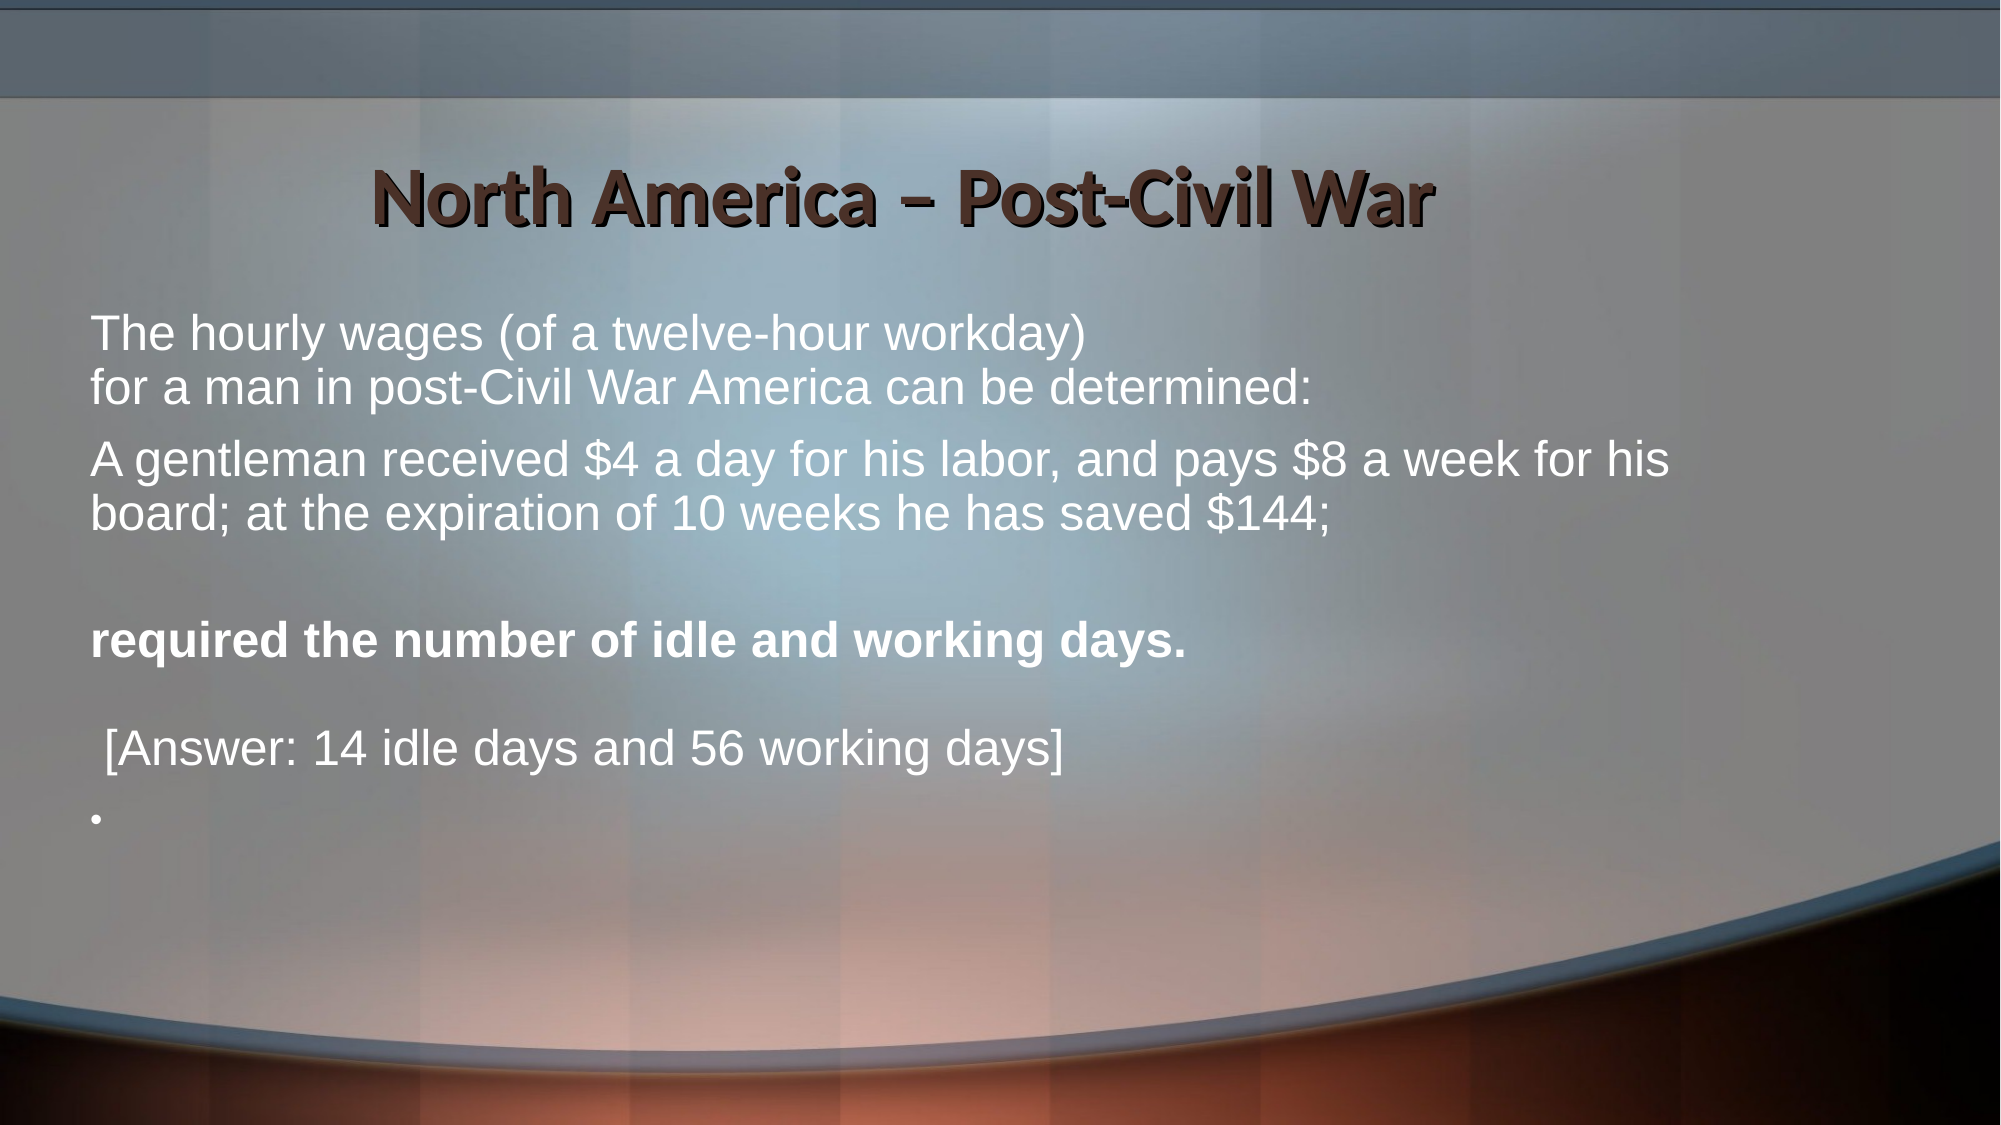

# North America – Post-Civil War
The hourly wages (of a twelve-hour workday)
for a man in post-Civil War America can be determined:
A gentleman received $4 a day for his labor, and pays $8 a week for his board; at the expiration of 10 weeks he has saved $144;
required the number of idle and working days.
 [Answer: 14 idle days and 56 working days]